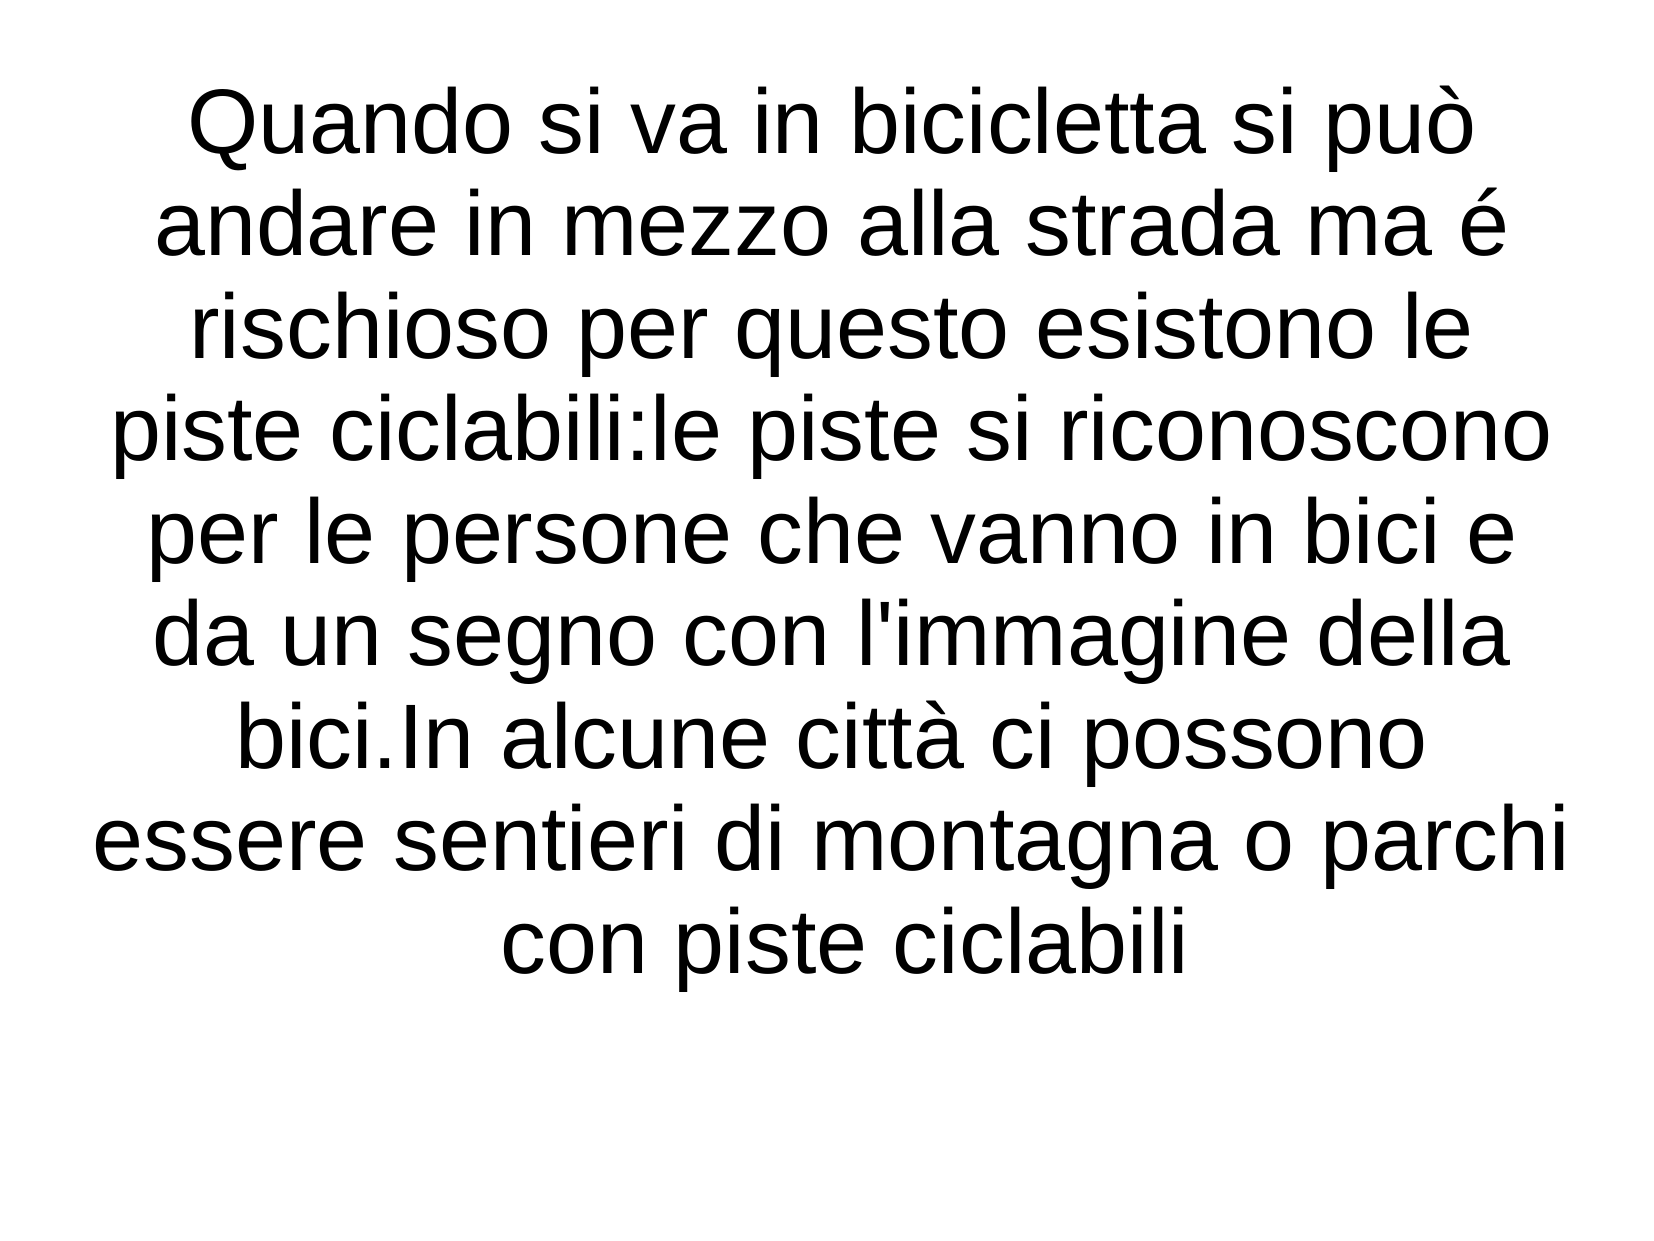

# Quando si va in bicicletta si può andare in mezzo alla strada ma é rischioso per questo esistono le piste ciclabili:le piste si riconoscono per le persone che vanno in bici e da un segno con l'immagine della bici.In alcune città ci possono essere sentieri di montagna o parchi con piste ciclabili